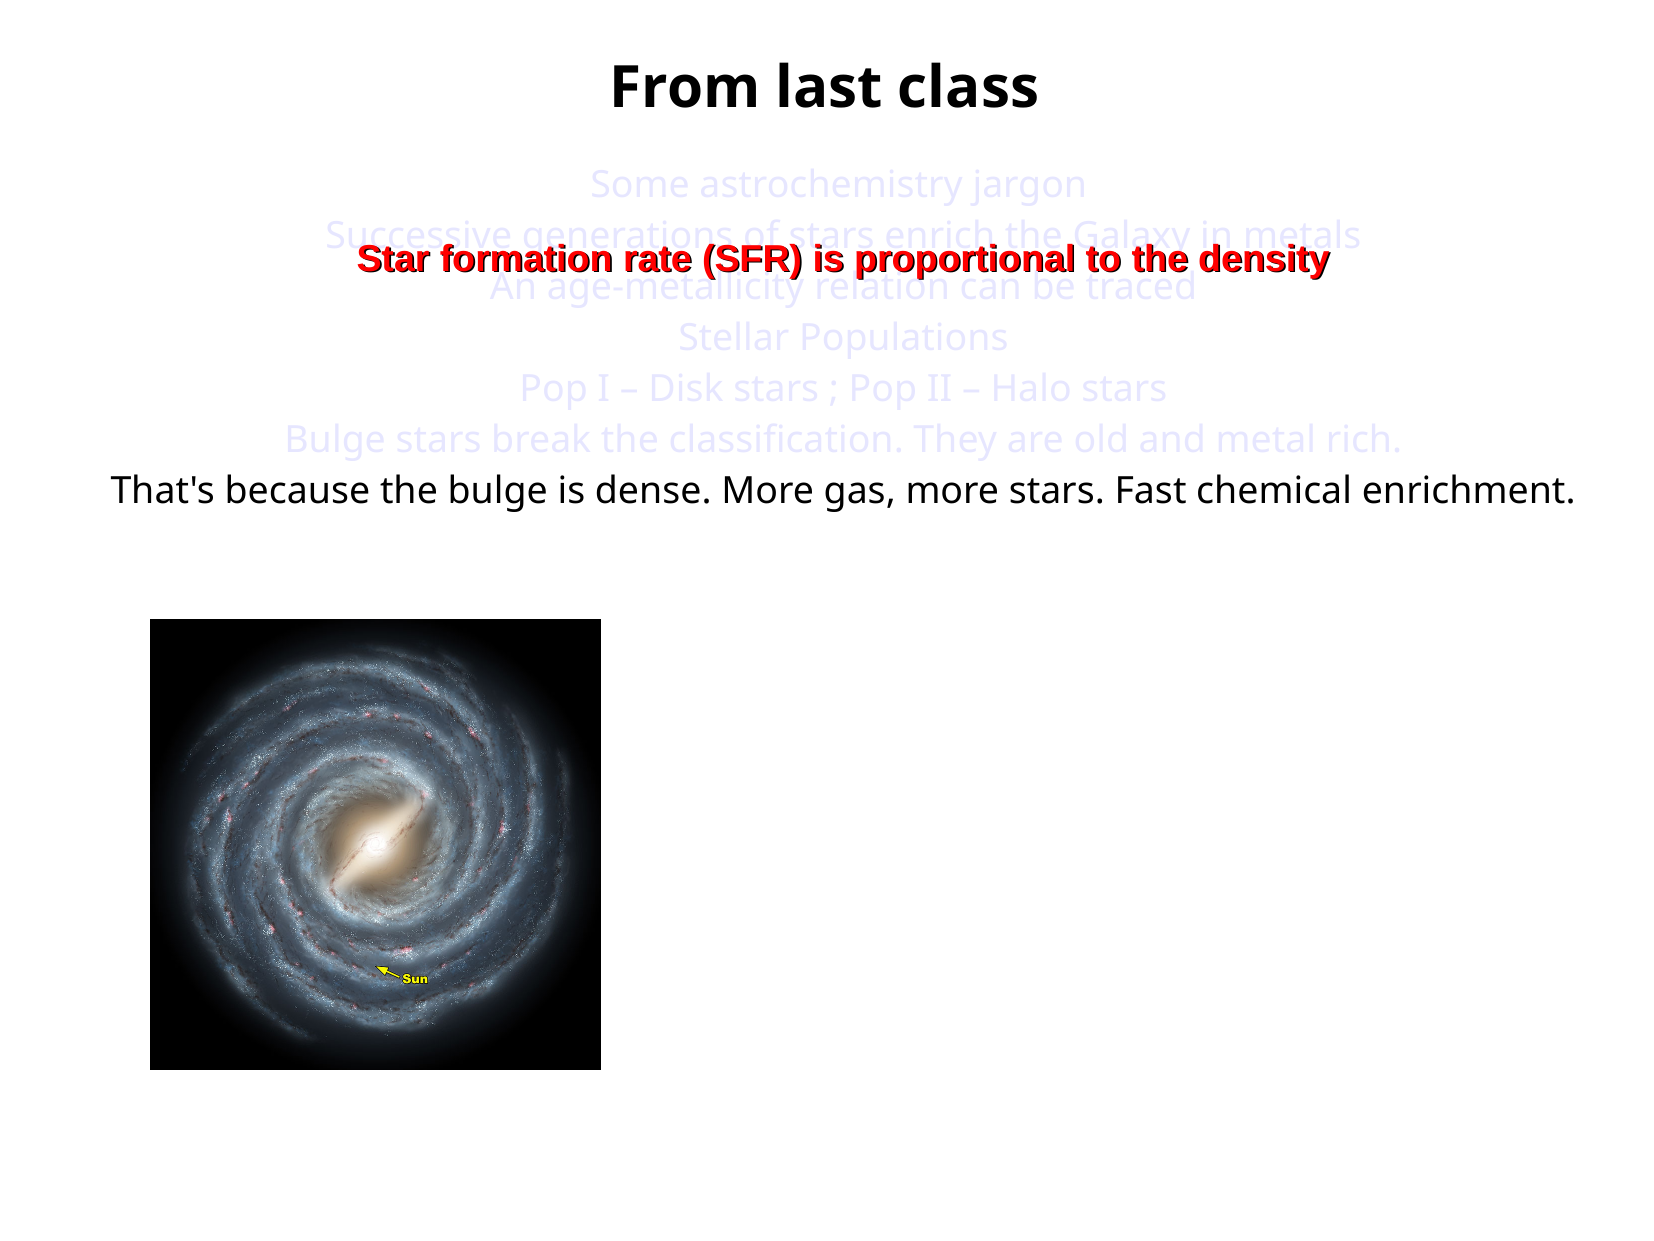

From last class
Some astrochemistry jargon
Successive generations of stars enrich the Galaxy in metals
An age-metallicity relation can be traced
Stellar Populations
Pop I – Disk stars ; Pop II – Halo stars
Bulge stars break the classification. They are old and metal rich.
That's because the bulge is dense. More gas, more stars. Fast chemical enrichment.
Star formation rate (SFR) is proportional to the density